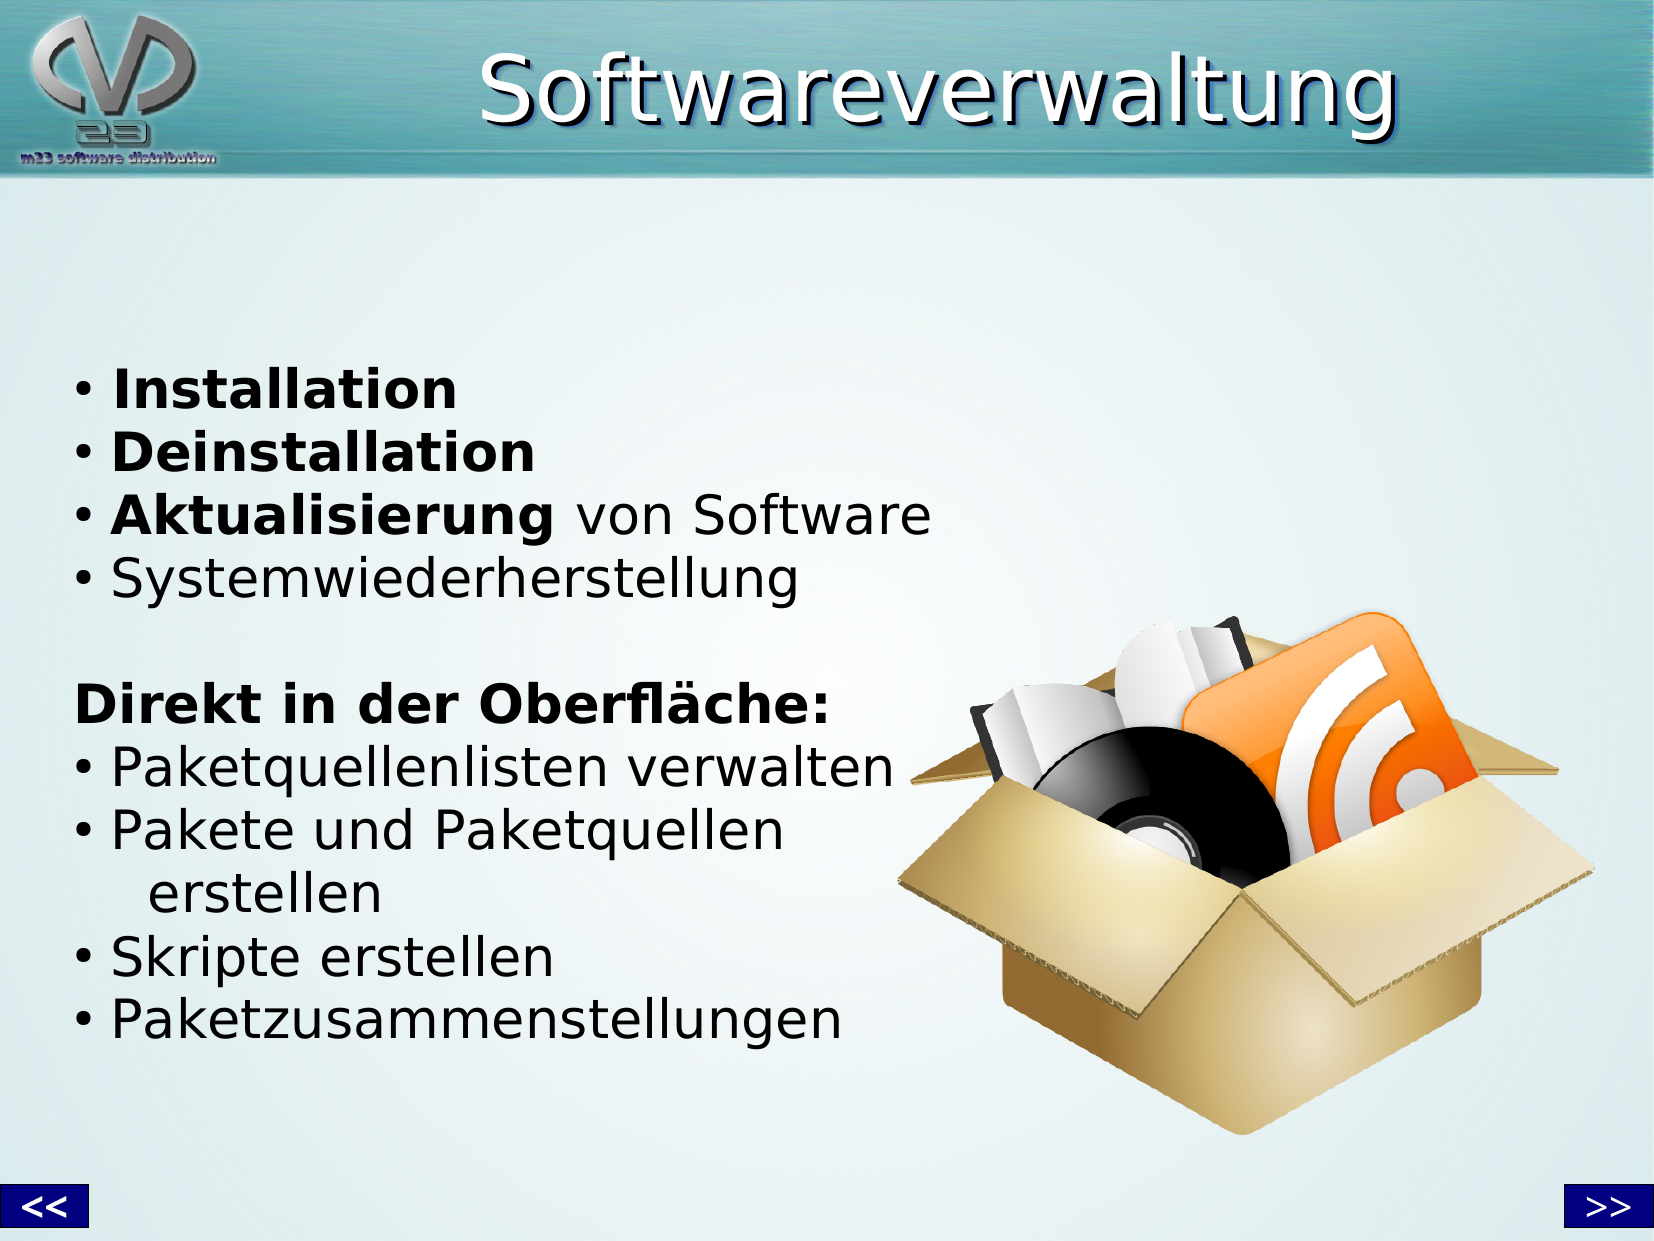

# Softwareverwaltung
 Installation
 Deinstallation
 Aktualisierung von Software
 Systemwiederherstellung
Direkt in der Oberfläche:
 Paketquellenlisten verwalten
 Pakete und Paketquellen
	erstellen
 Skripte erstellen
 Paketzusammenstellungen